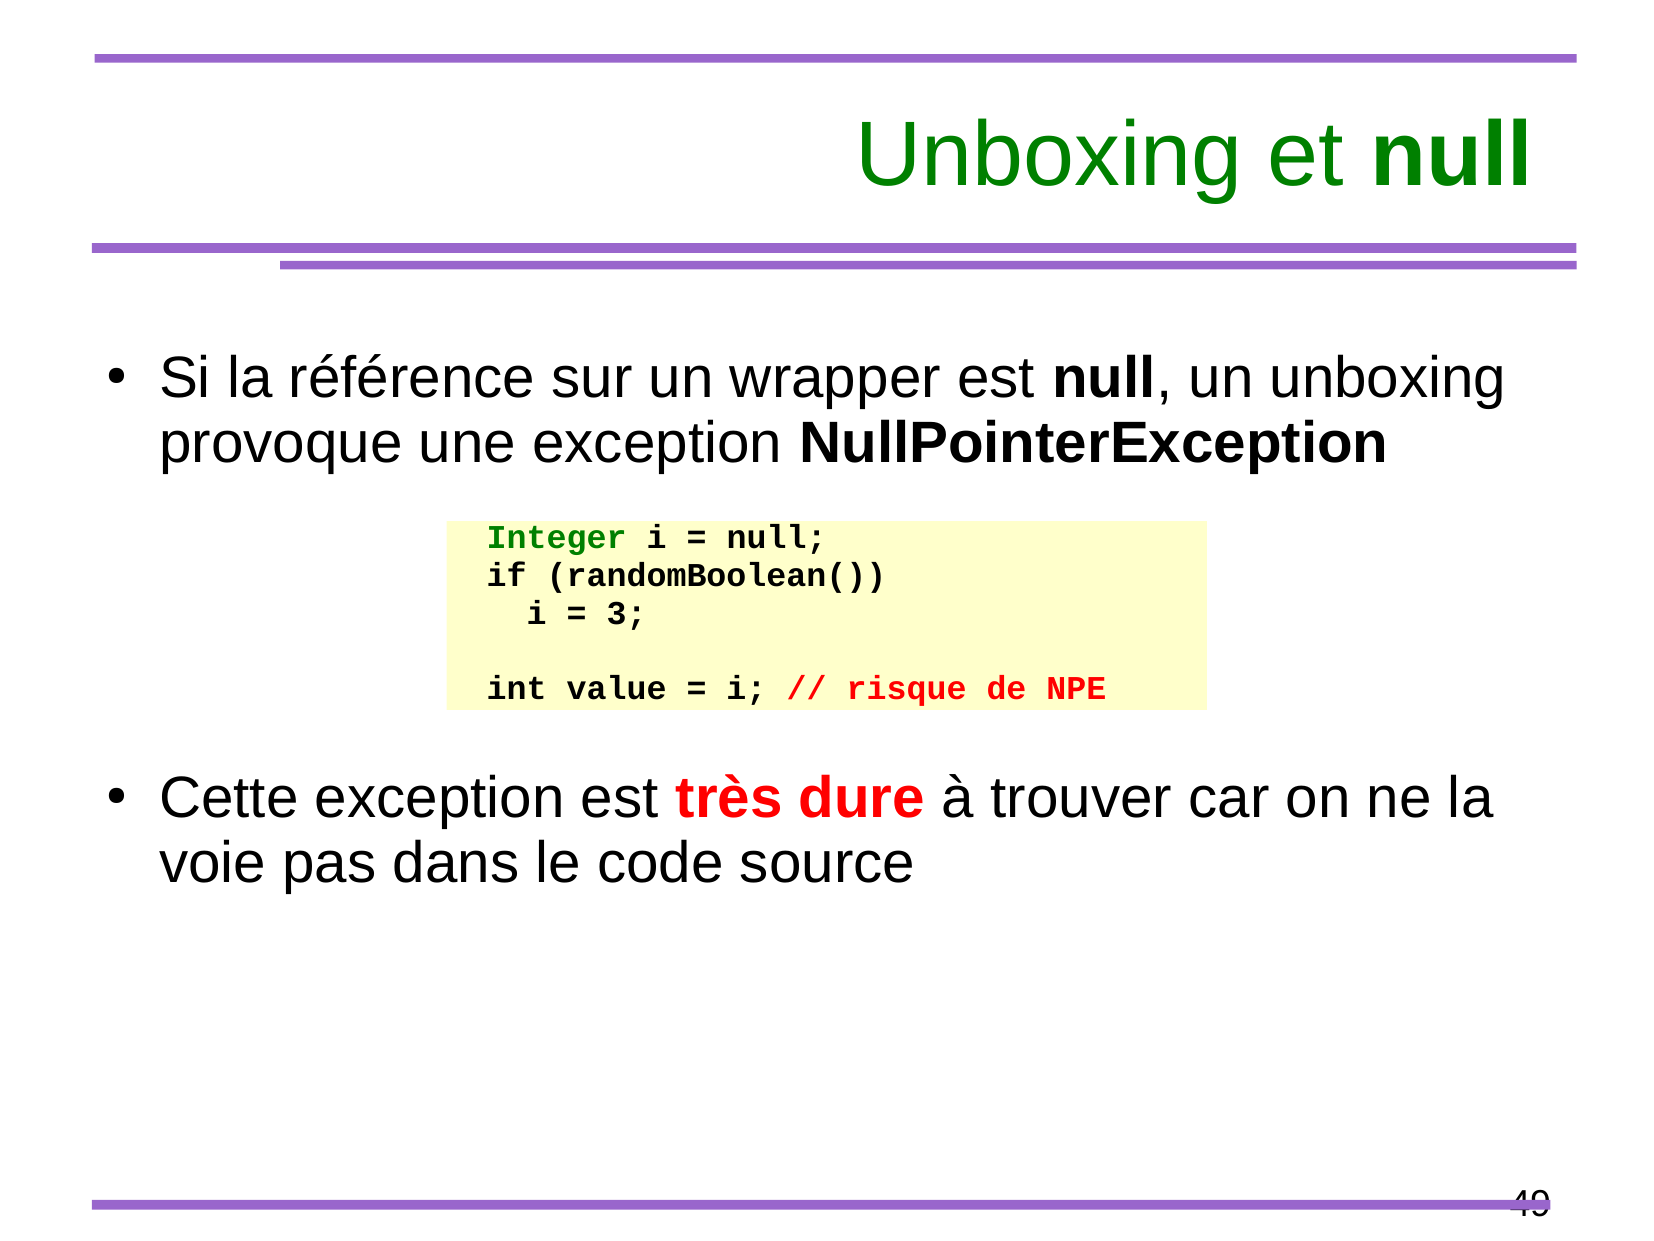

# Unboxing et null
Si la référence sur un wrapper est null, un unboxing provoque une exception NullPointerException
Cette exception est très dure à trouver car on ne la voie pas dans le code source
 Integer i = null;
 if (randomBoolean())
 i = 3;
 int value = i; // risque de NPE